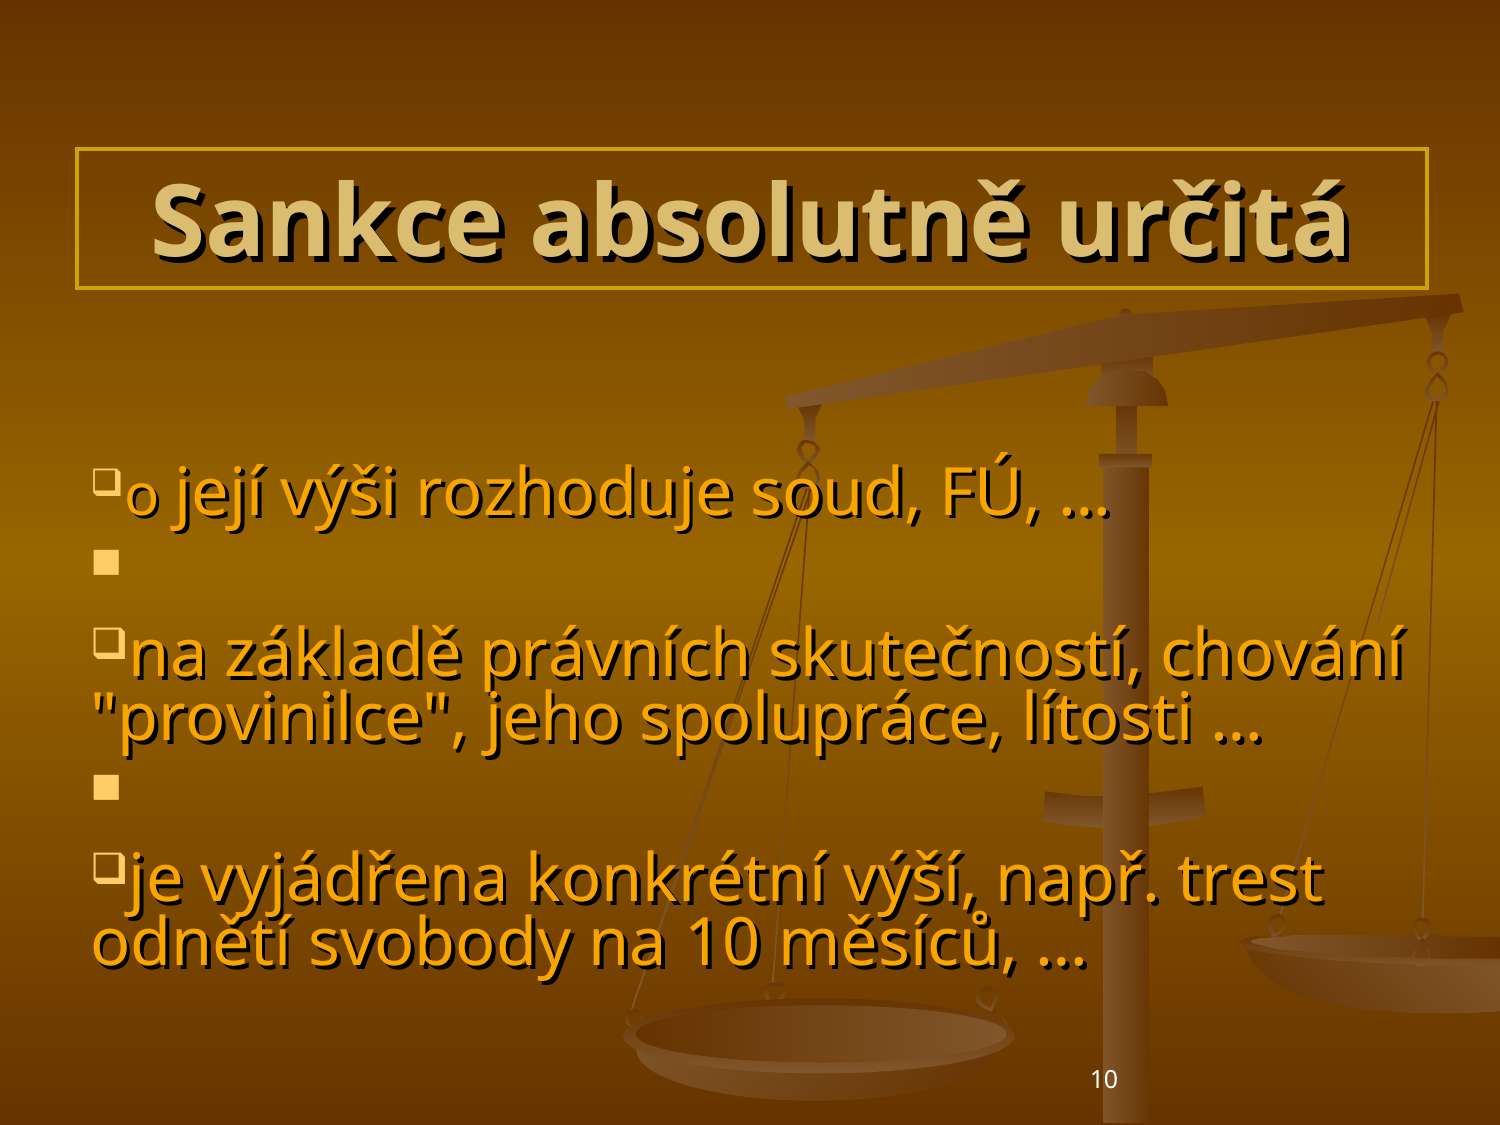

# Sankce absolutně určitá
o její výši rozhoduje soud, FÚ, …
na základě právních skutečností, chování "provinilce", jeho spolupráce, lítosti …
je vyjádřena konkrétní výší, např. trest odnětí svobody na 10 měsíců, …